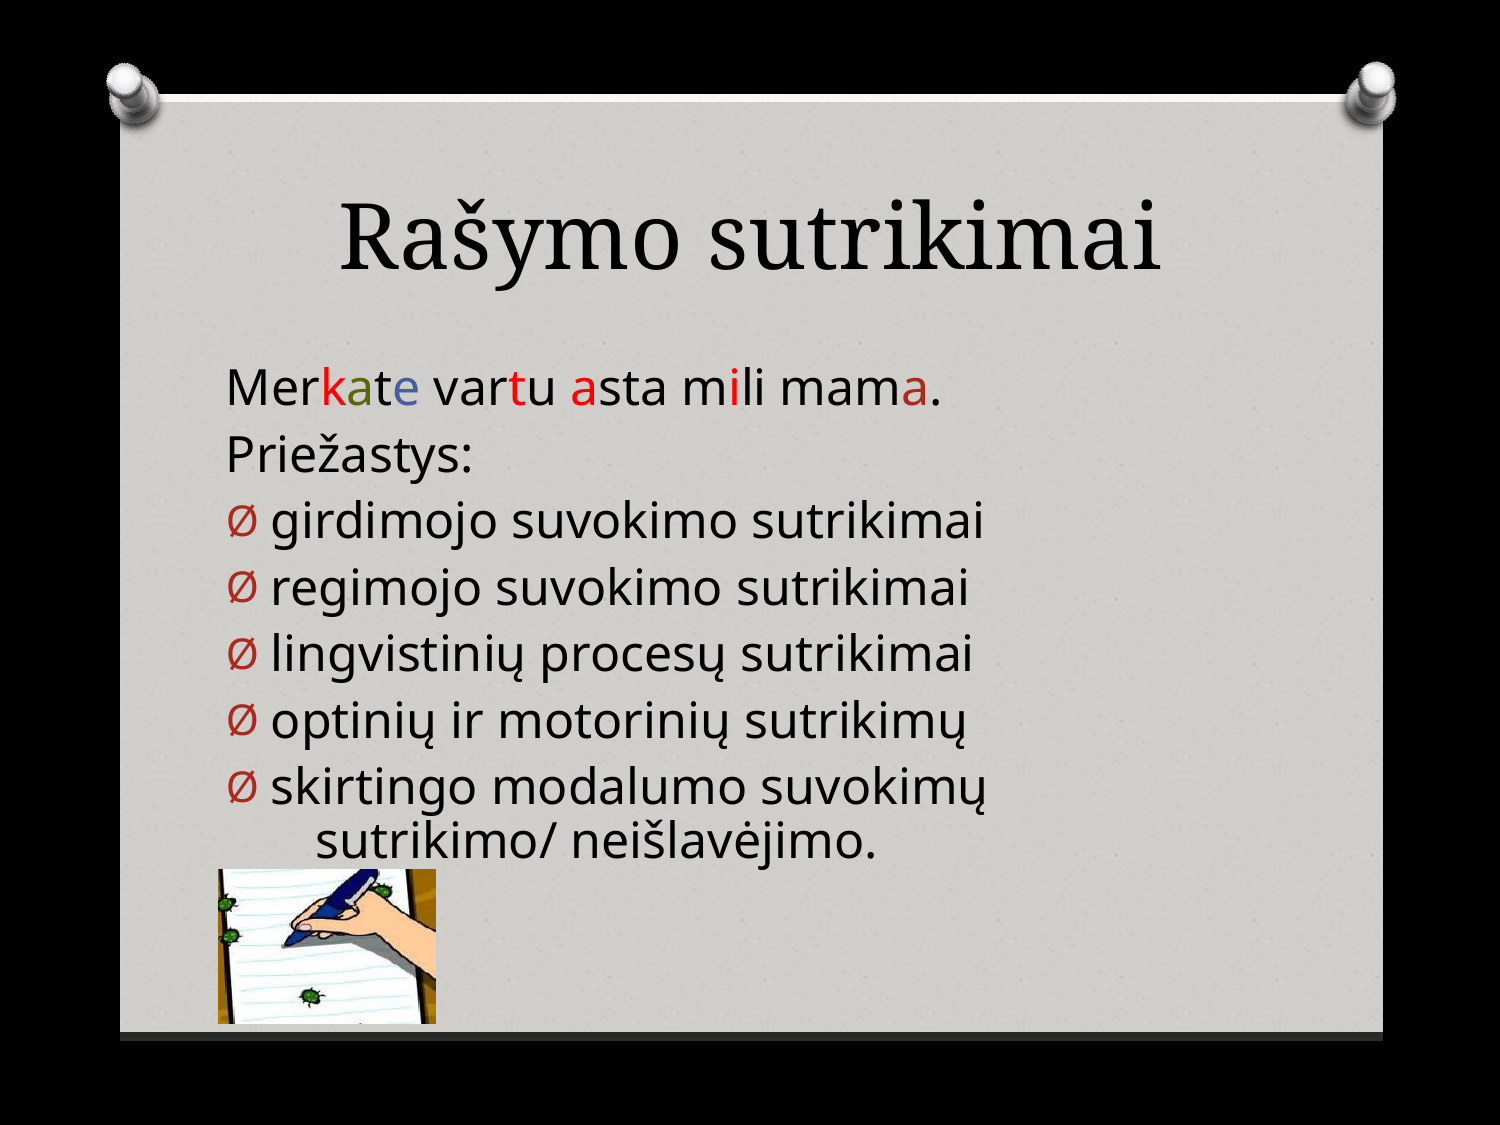

# Rašymo sutrikimai
Merkate vartu asta mili mama.
Priežastys:
girdimojo suvokimo sutrikimai
regimojo suvokimo sutrikimai
lingvistinių procesų sutrikimai
optinių ir motorinių sutrikimų
skirtingo modalumo suvokimų sutrikimo/ neišlavėjimo.